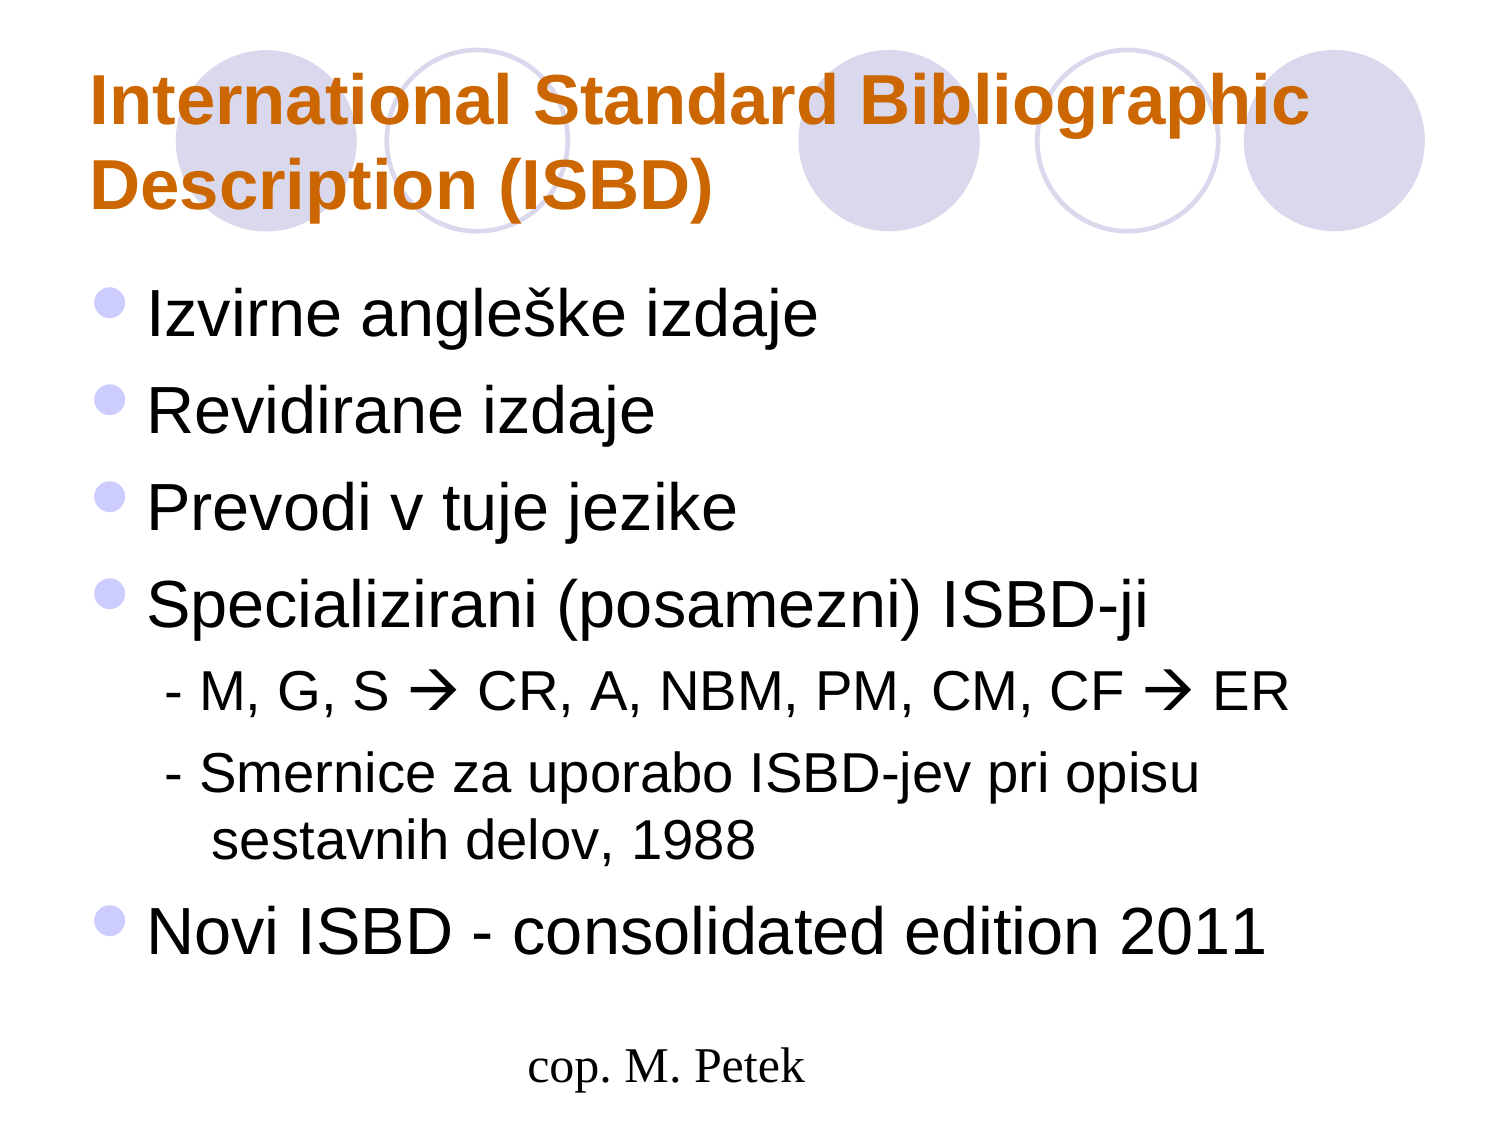

# International Standard Bibliographic Description (ISBD)
Izvirne angleške izdaje
Revidirane izdaje
Prevodi v tuje jezike
Specializirani (posamezni) ISBD-ji
- M, G, S  CR, A, NBM, PM, CM, CF  ER
- Smernice za uporabo ISBD-jev pri opisu sestavnih delov, 1988
Novi ISBD - consolidated edition 2011
cop. M. Petek